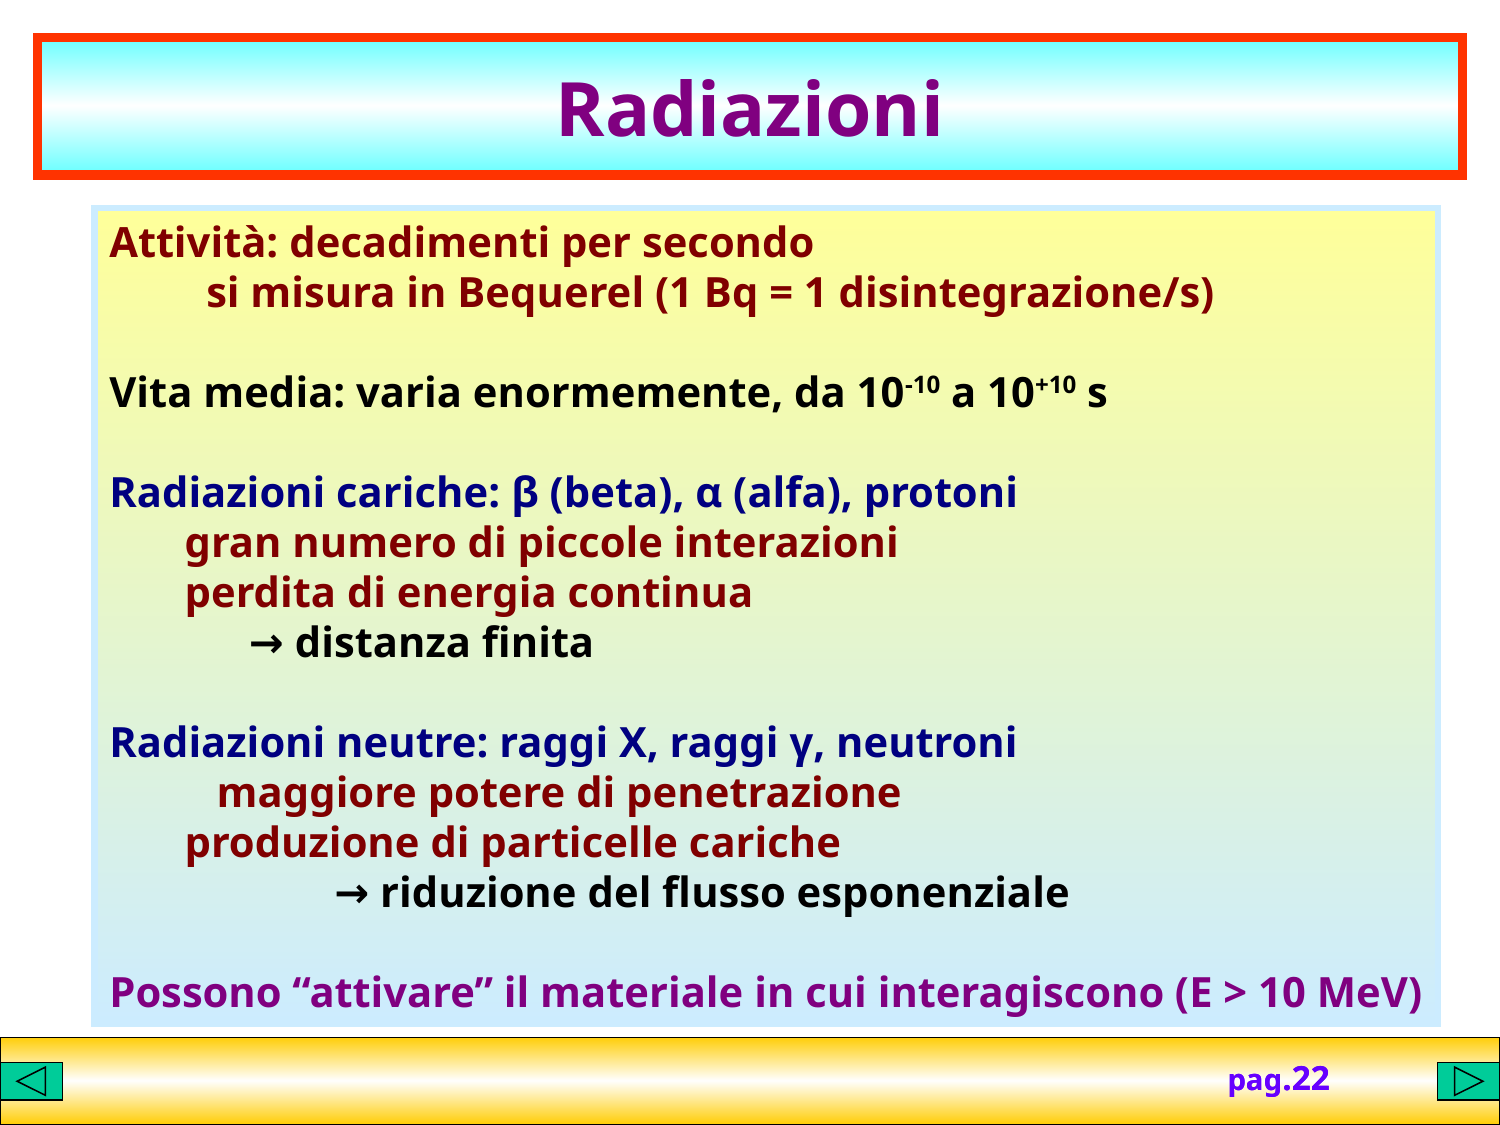

# Radiazioni
Attività: decadimenti per secondo
 si misura in Bequerel (1 Bq = 1 disintegrazione/s)
Vita media: varia enormemente, da 10-10 a 10+10 s
Radiazioni cariche: β (beta), α (alfa), protoni
 gran numero di piccole interazioni
 perdita di energia continua
 → distanza finita
Radiazioni neutre: raggi X, raggi γ, neutroni
	 maggiore potere di penetrazione
 produzione di particelle cariche
			→ riduzione del flusso esponenziale
Possono “attivare” il materiale in cui interagiscono (E > 10 MeV)
pag.
22